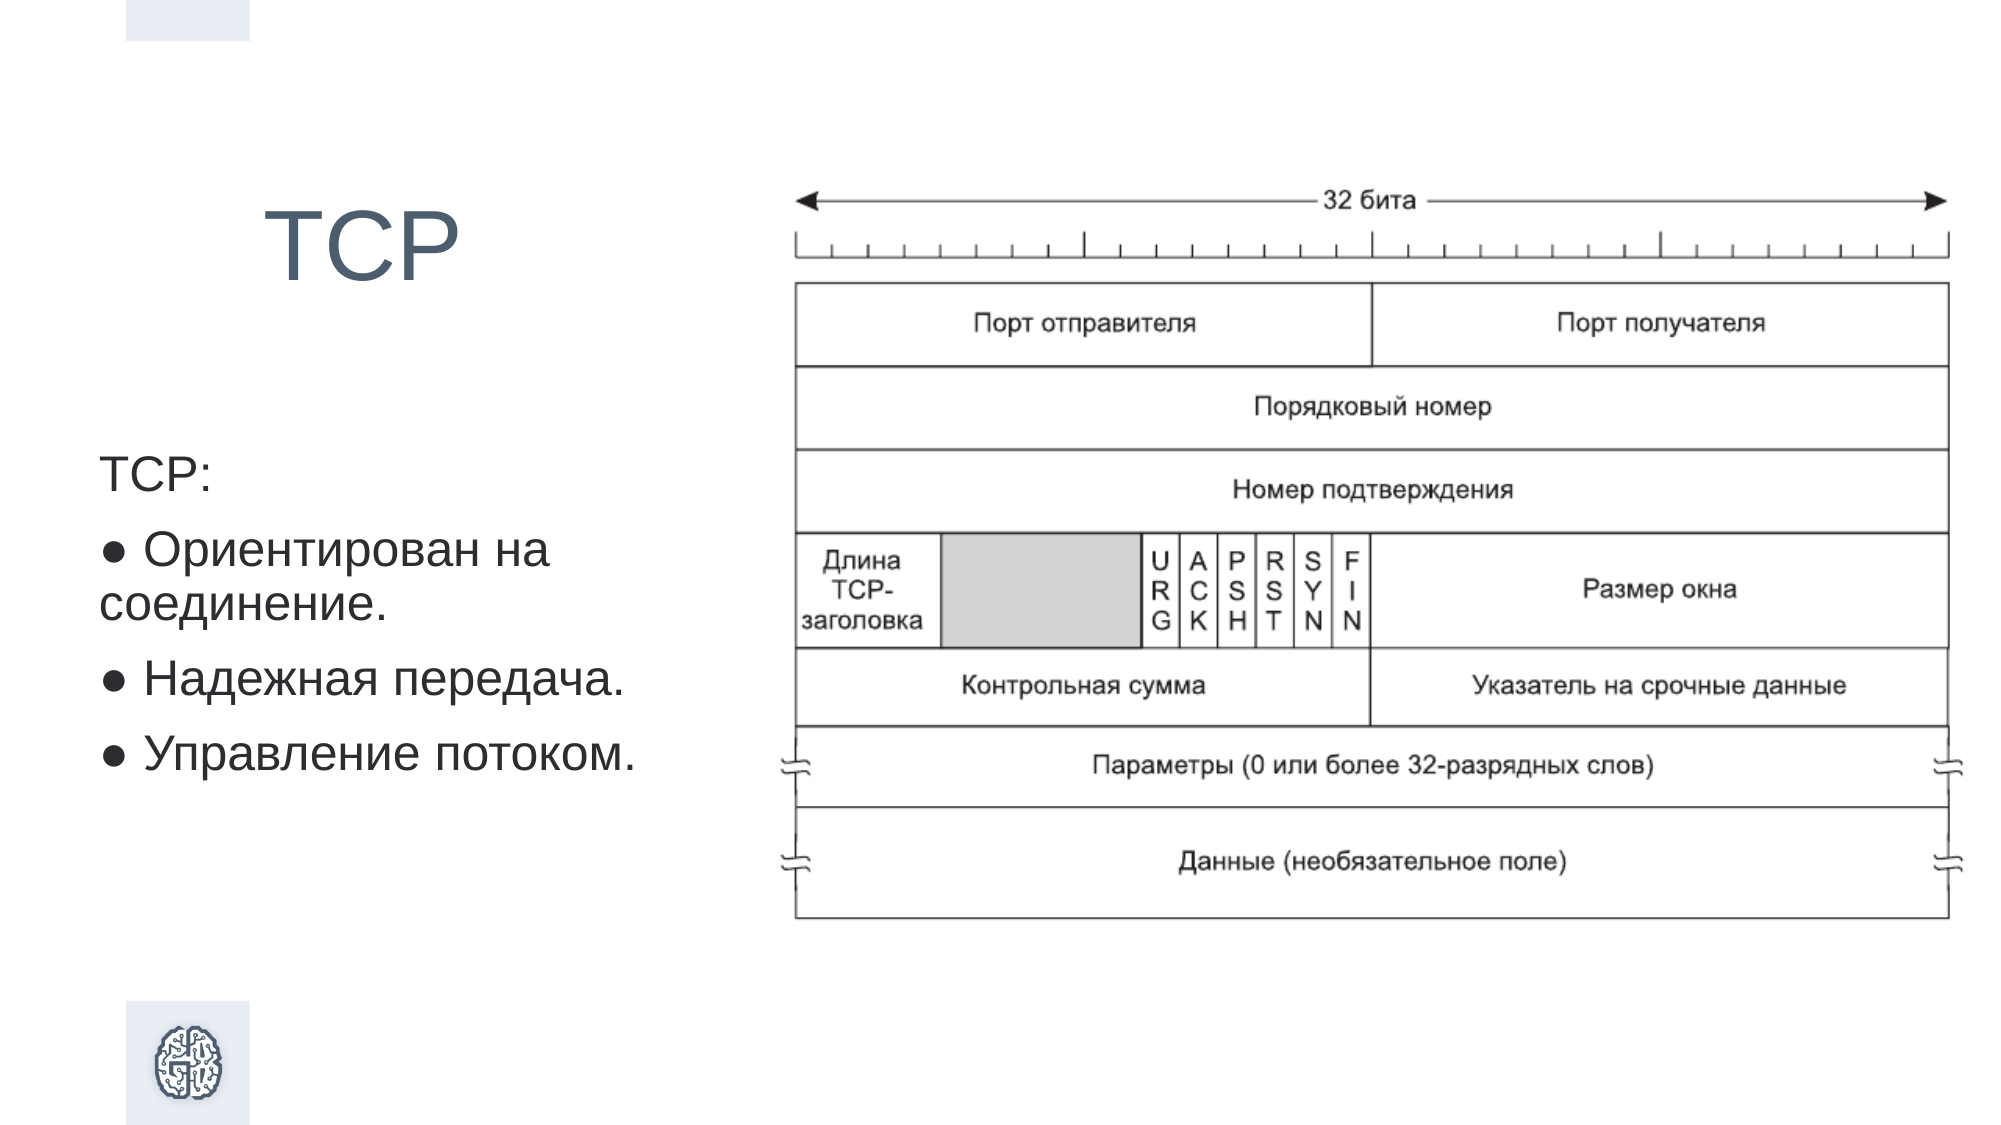

# TCP
TCP:
● Ориентирован на соединение.
● Надежная передача.
● Управление потоком.